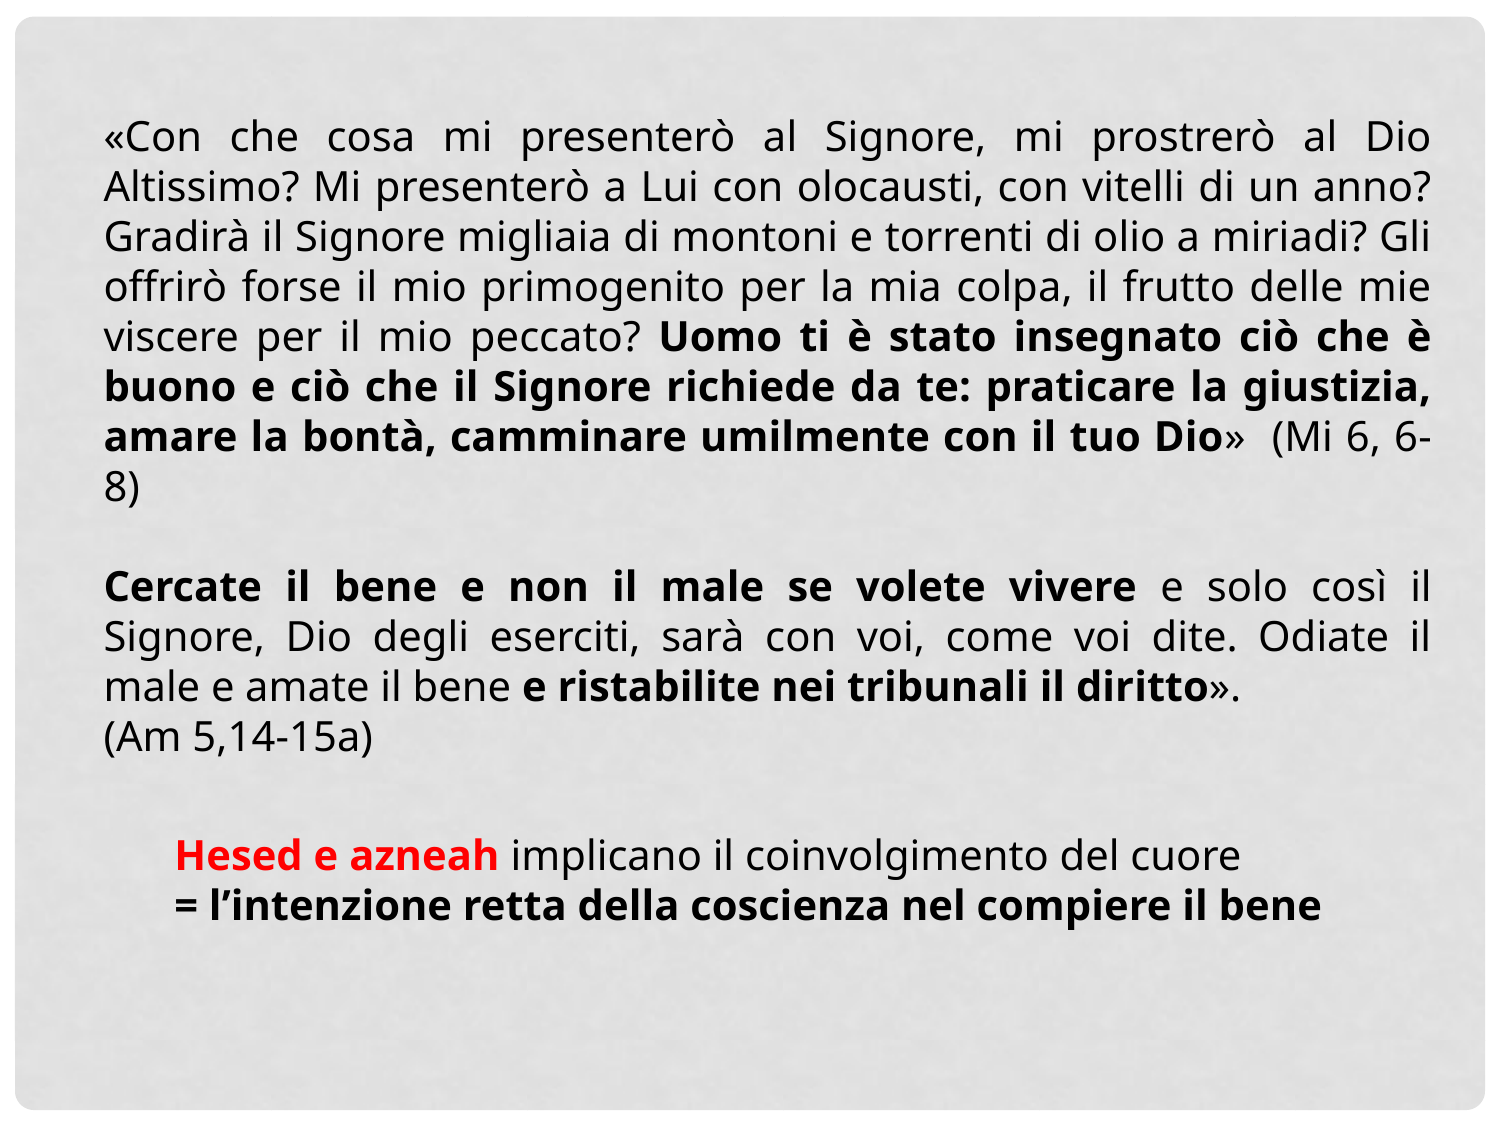

«Con che cosa mi presenterò al Signore, mi prostrerò al Dio Altissimo? Mi presenterò a Lui con olocausti, con vitelli di un anno? Gradirà il Signore migliaia di montoni e torrenti di olio a miriadi? Gli offrirò forse il mio primogenito per la mia colpa, il frutto delle mie viscere per il mio peccato? Uomo ti è stato insegnato ciò che è buono e ciò che il Signore richiede da te: praticare la giustizia, amare la bontà, camminare umilmente con il tuo Dio» (Mi 6, 6-8)
Cercate il bene e non il male se volete vivere e solo così il Signore, Dio degli eserciti, sarà con voi, come voi dite. Odiate il male e amate il bene e ristabilite nei tribunali il diritto».
(Am 5,14-15a)
Hesed e azneah implicano il coinvolgimento del cuore
= l’intenzione retta della coscienza nel compiere il bene